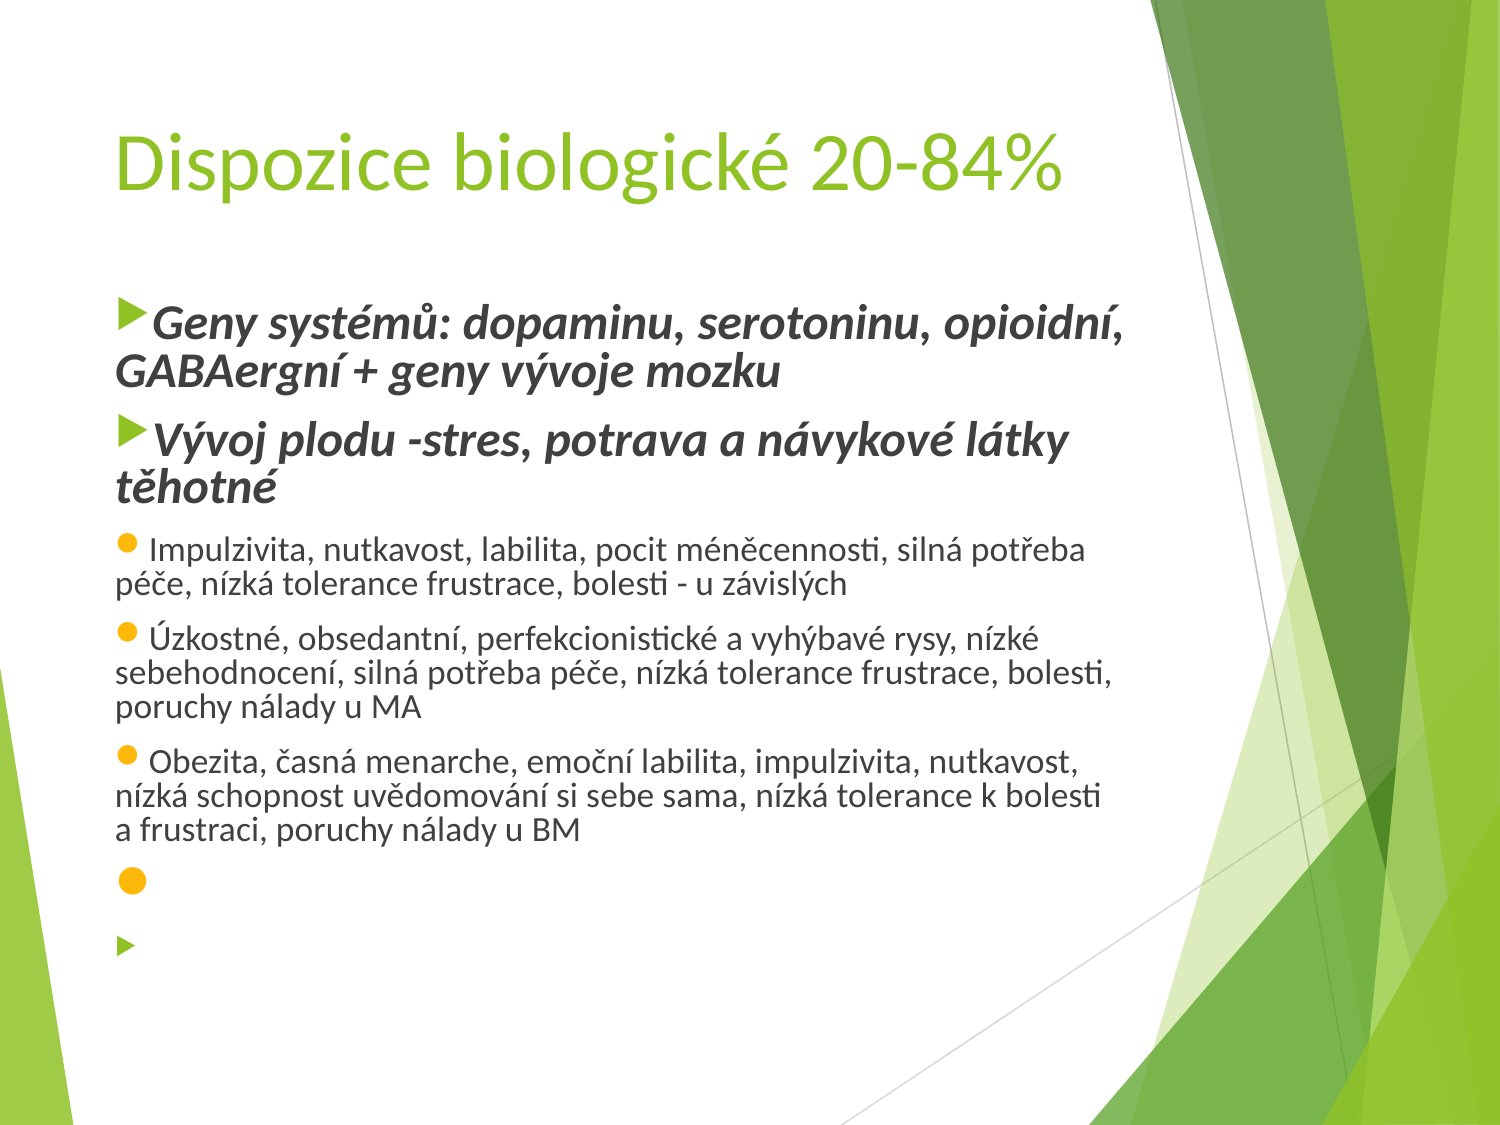

# Dispozice biologické 20-84%
Geny systémů: dopaminu, serotoninu, opioidní, GABAergní + geny vývoje mozku
Vývoj plodu -stres, potrava a návykové látky těhotné
Impulzivita, nutkavost, labilita, pocit méněcennosti, silná potřeba péče, nízká tolerance frustrace, bolesti - u závislých
Úzkostné, obsedantní, perfekcionistické a vyhýbavé rysy, nízké sebehodnocení, silná potřeba péče, nízká tolerance frustrace, bolesti, poruchy nálady u MA
Obezita, časná menarche, emoční labilita, impulzivita, nutkavost, nízká schopnost uvědomování si sebe sama, nízká tolerance k bolesti a frustraci, poruchy nálady u BM